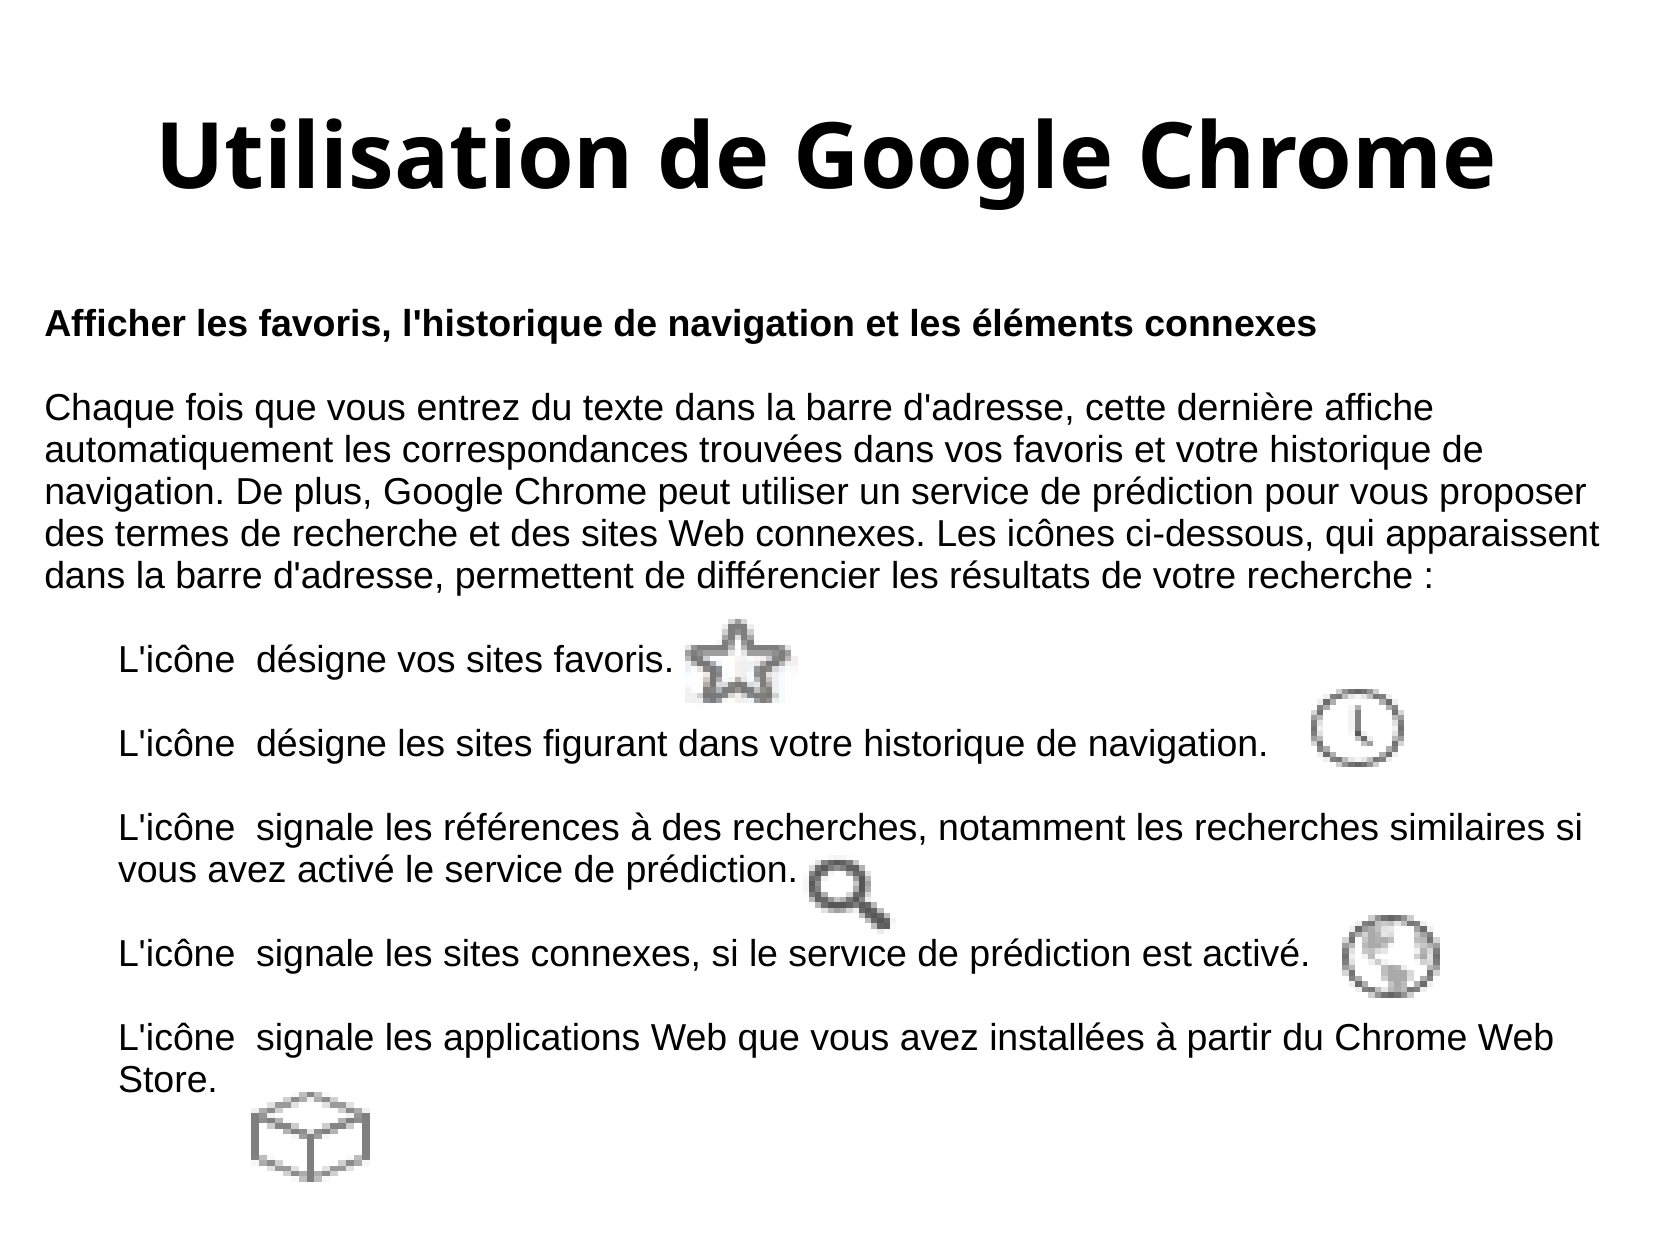

# Utilisation de Google Chrome
Afficher les favoris, l'historique de navigation et les éléments connexes
Chaque fois que vous entrez du texte dans la barre d'adresse, cette dernière affiche automatiquement les correspondances trouvées dans vos favoris et votre historique de navigation. De plus, Google Chrome peut utiliser un service de prédiction pour vous proposer des termes de recherche et des sites Web connexes. Les icônes ci-dessous, qui apparaissent dans la barre d'adresse, permettent de différencier les résultats de votre recherche :
	L'icône désigne vos sites favoris.
	L'icône désigne les sites figurant dans votre historique de navigation.
	L'icône signale les références à des recherches, notamment les recherches similaires si 		vous avez activé le service de prédiction.
	L'icône signale les sites connexes, si le service de prédiction est activé.
	L'icône signale les applications Web que vous avez installées à partir du Chrome Web 		Store.